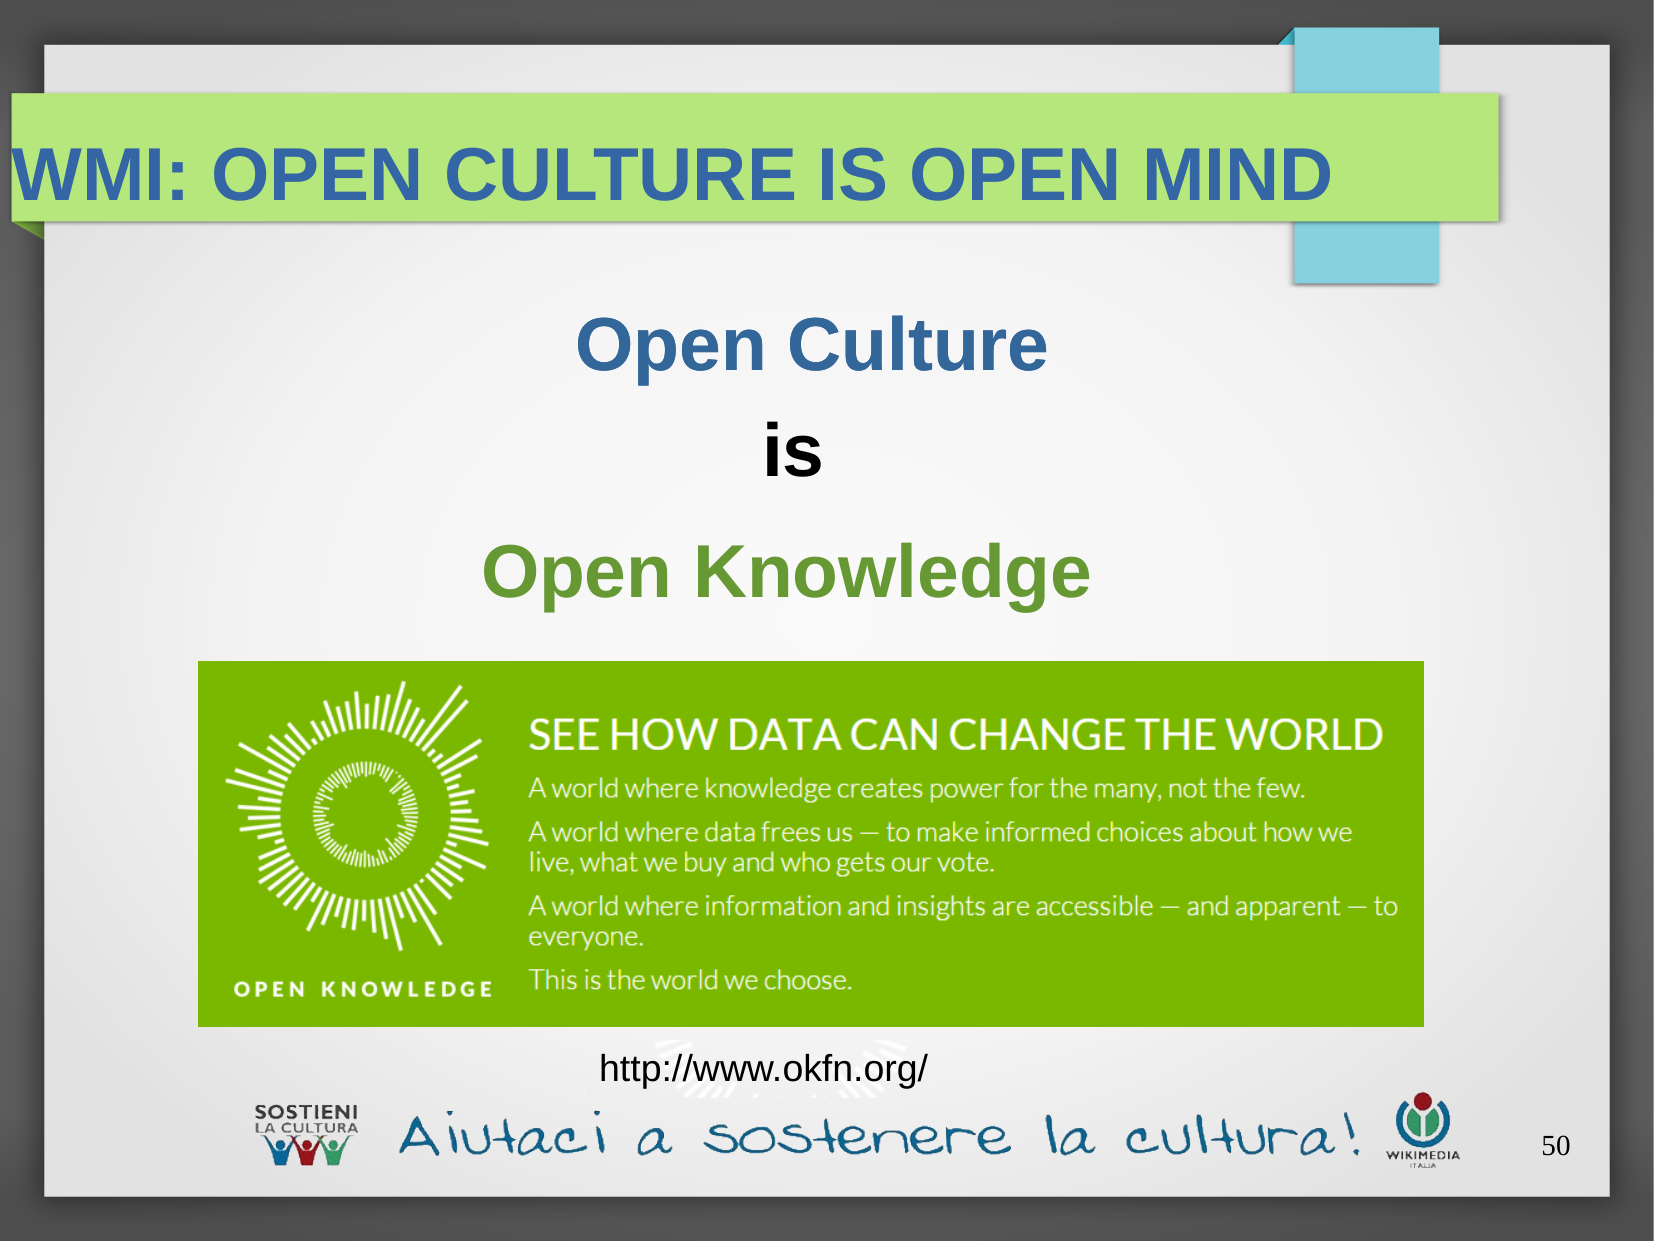

WMI: OPEN CULTURE IS OPEN MIND
Open Culture
Open Culture
is
Open Knowledge
#
http://www.okfn.org/
50